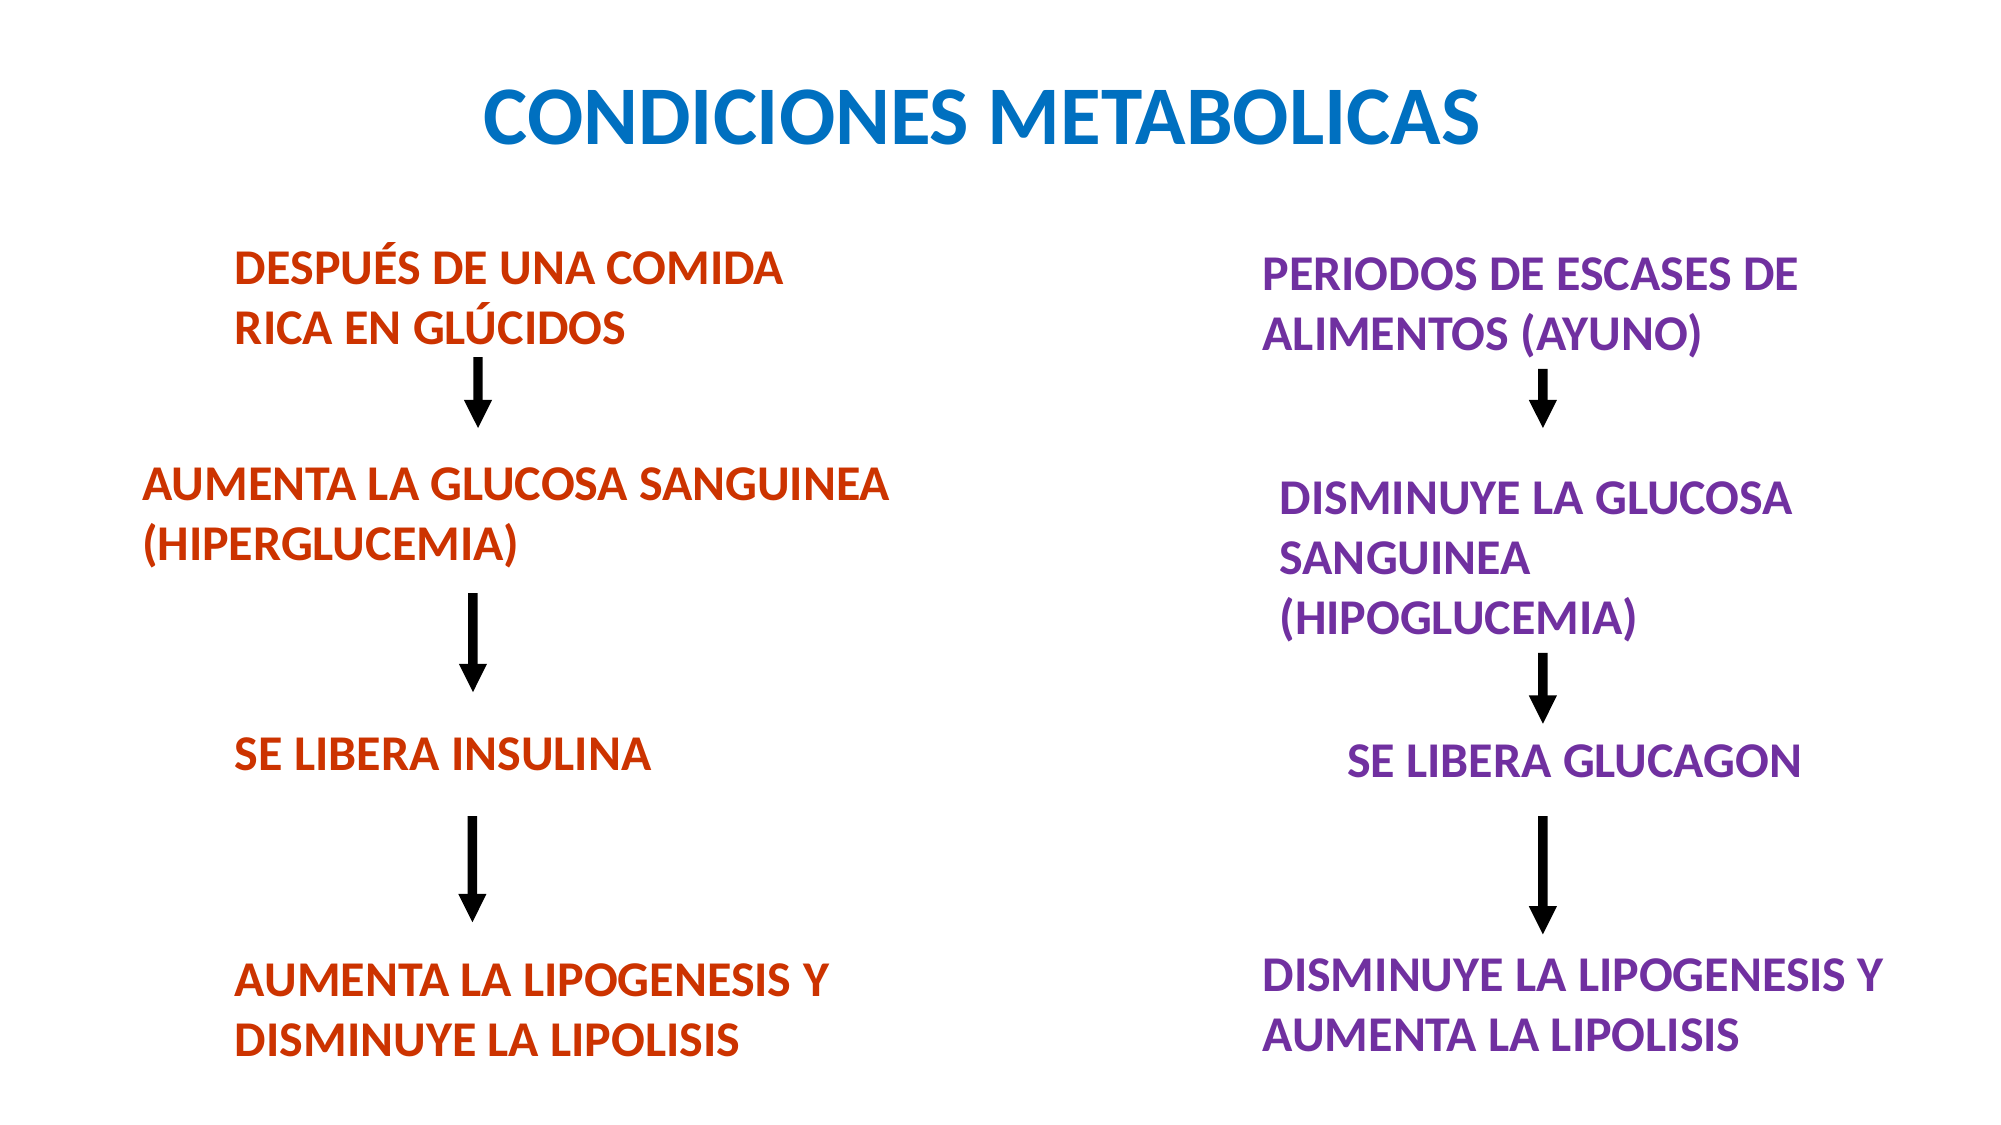

CONDICIONES METABOLICAS
DESPUÉS DE UNA COMIDA RICA EN GLÚCIDOS
PERIODOS DE ESCASES DE ALIMENTOS (AYUNO)
AUMENTA LA GLUCOSA SANGUINEA
(HIPERGLUCEMIA)
DISMINUYE LA GLUCOSA SANGUINEA
(HIPOGLUCEMIA)
SE LIBERA INSULINA
SE LIBERA GLUCAGON
DISMINUYE LA LIPOGENESIS Y AUMENTA LA LIPOLISIS
AUMENTA LA LIPOGENESIS Y DISMINUYE LA LIPOLISIS